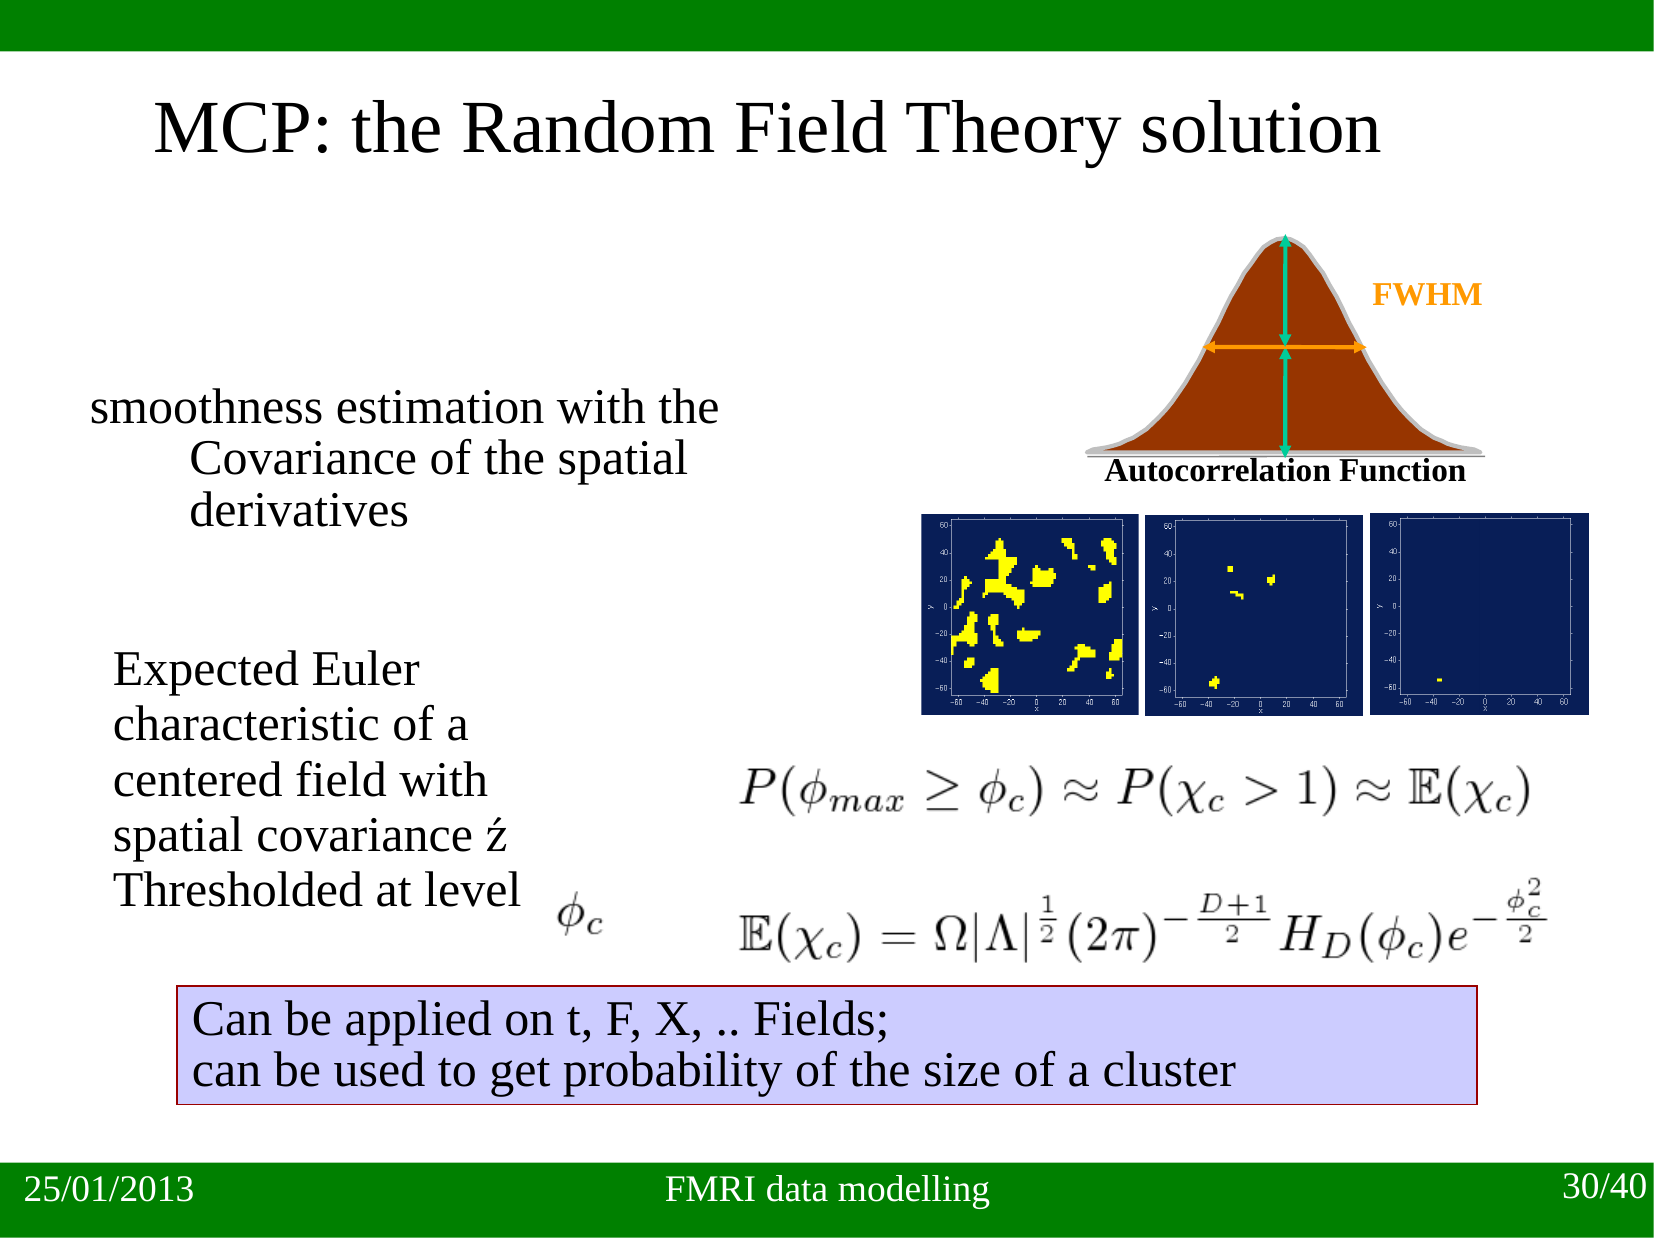

MCP: the Random Field Theory solution
FWHM
smoothness estimation with the Covariance of the spatial derivatives
Autocorrelation Function
Expected Euler characteristic of a centered field with spatial covariance 
Thresholded at level
Can be applied on t, F, X, .. Fields;
can be used to get probability of the size of a cluster
30